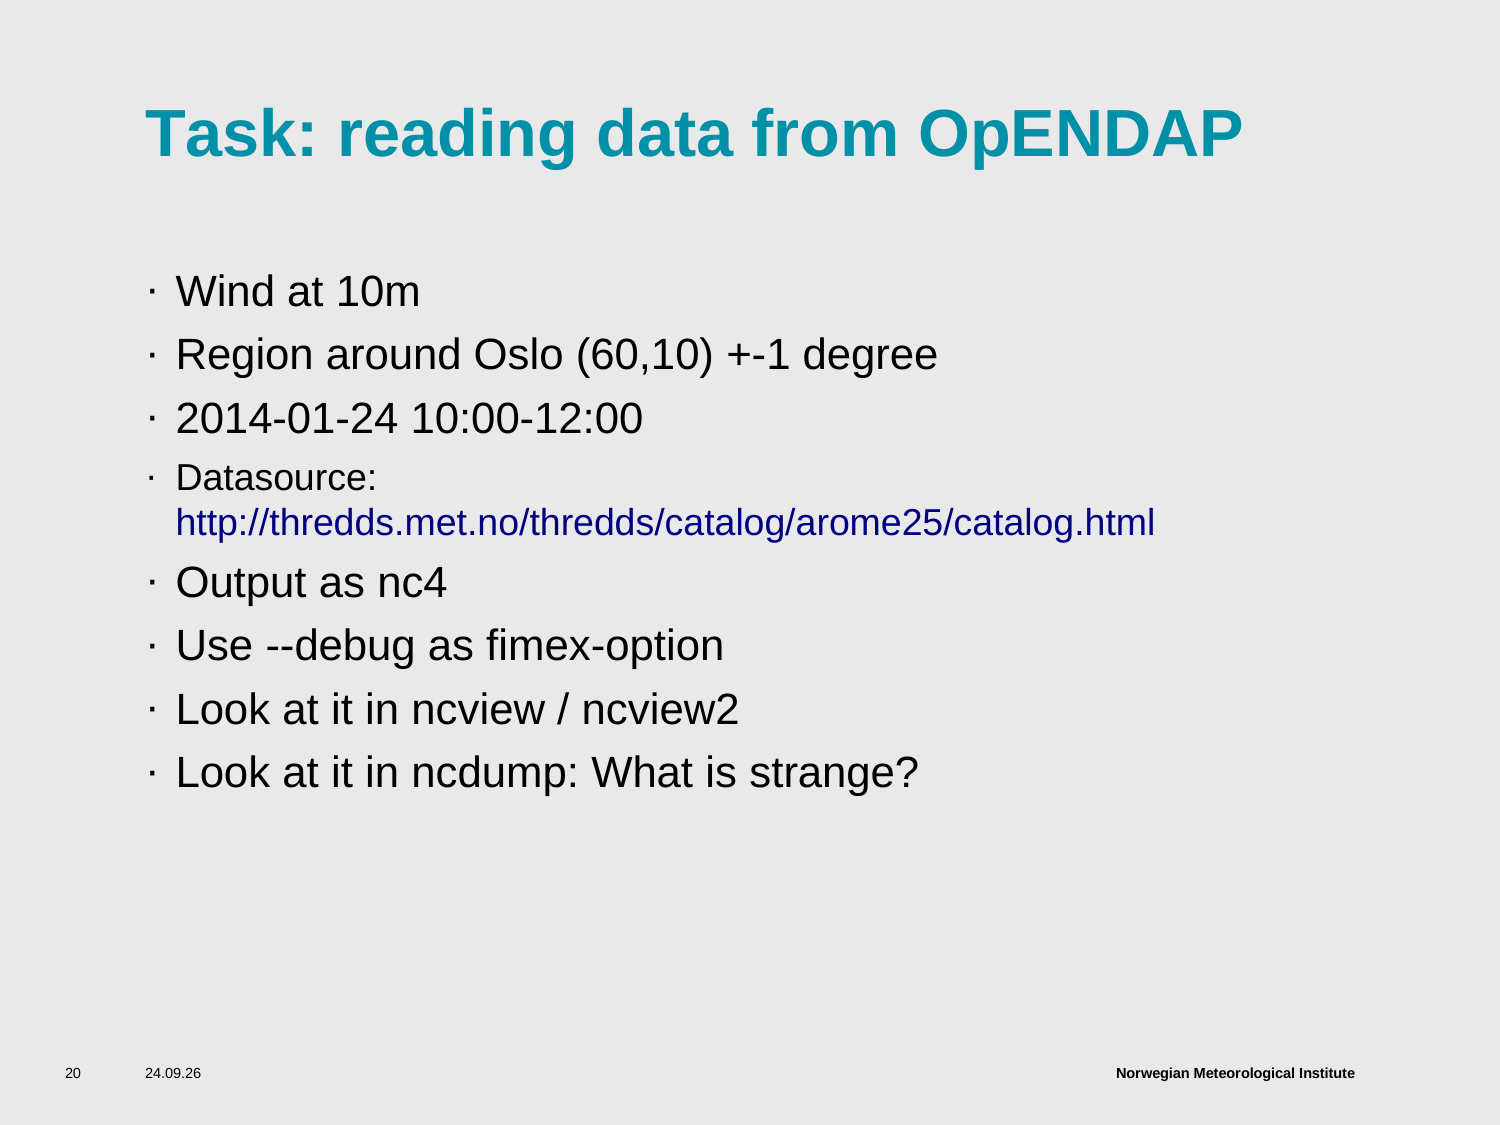

# Task: reading data from OpENDAP
Wind at 10m
Region around Oslo (60,10) +-1 degree
2014-01-24 10:00-12:00
Datasource: http://thredds.met.no/thredds/catalog/arome25/catalog.html
Output as nc4
Use --debug as fimex-option
Look at it in ncview / ncview2
Look at it in ncdump: What is strange?